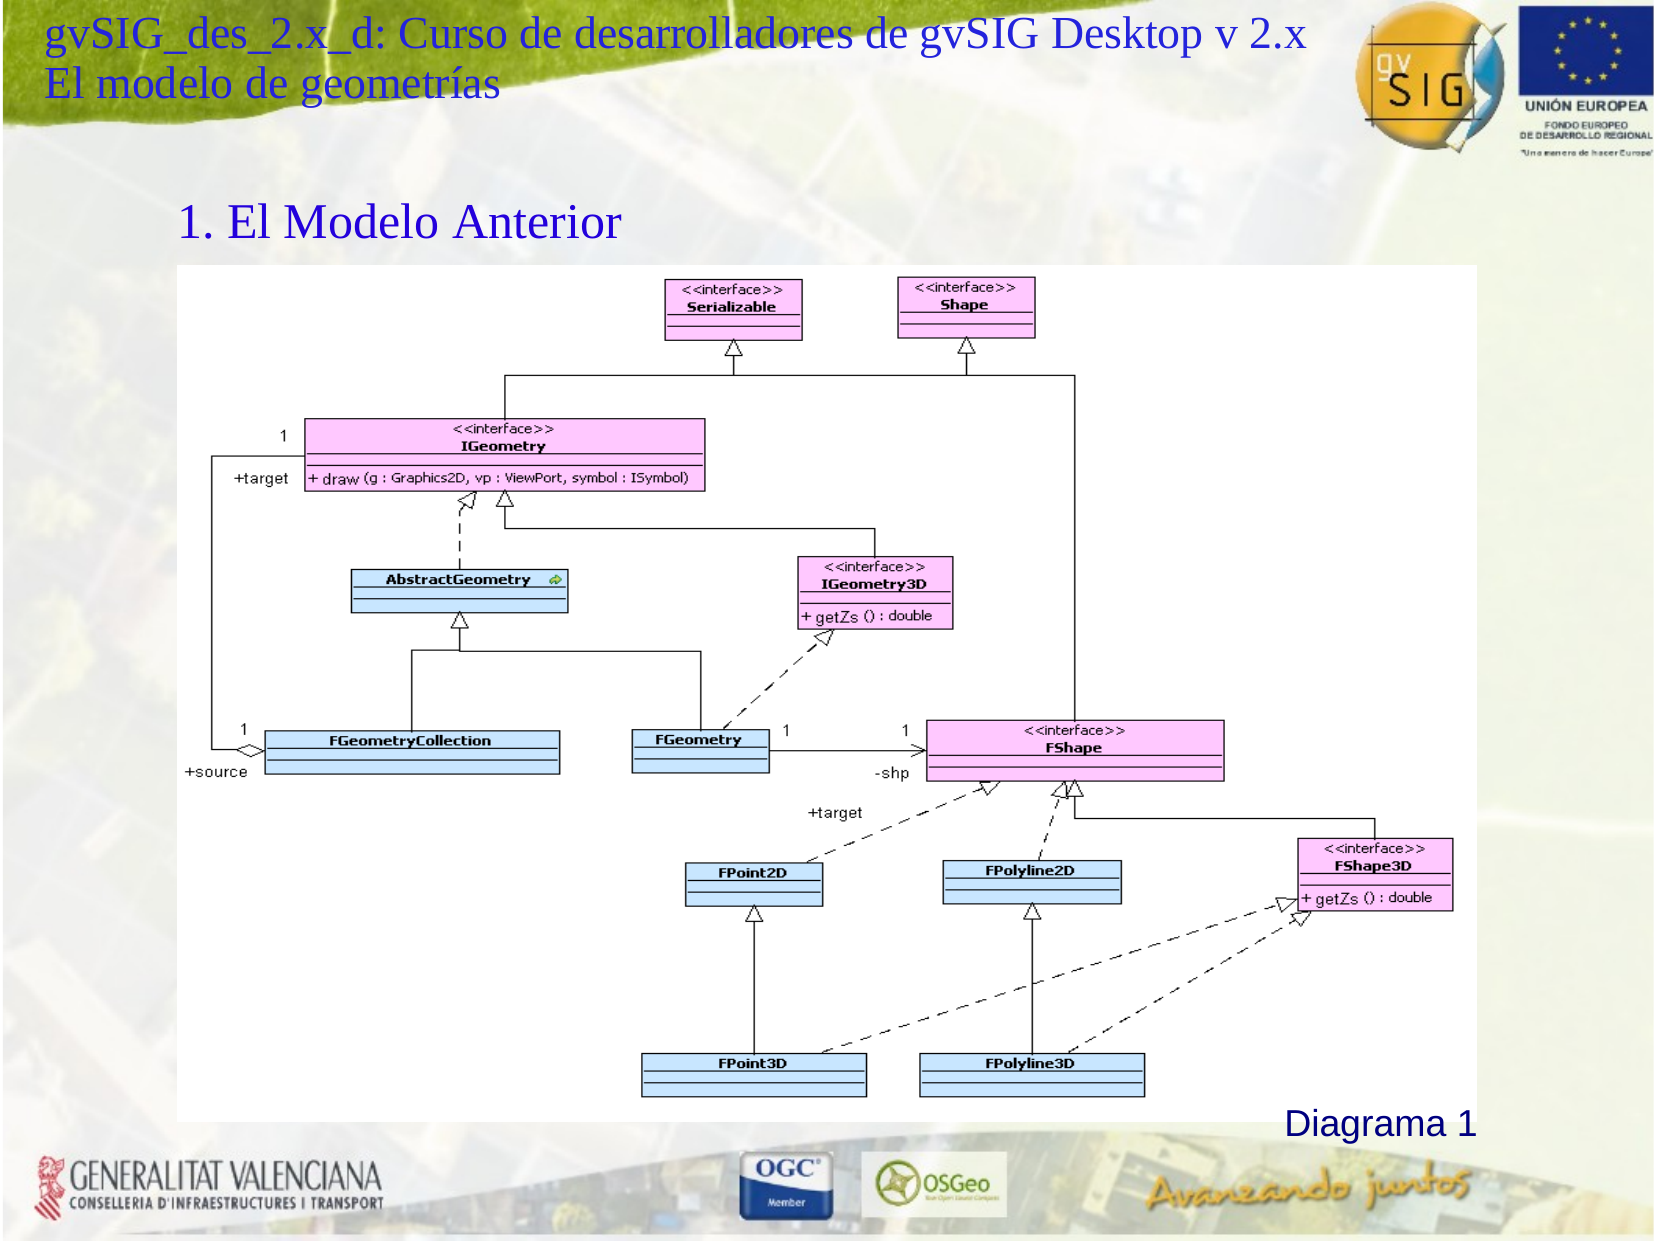

# 1. El Modelo Anterior
Diagrama 1